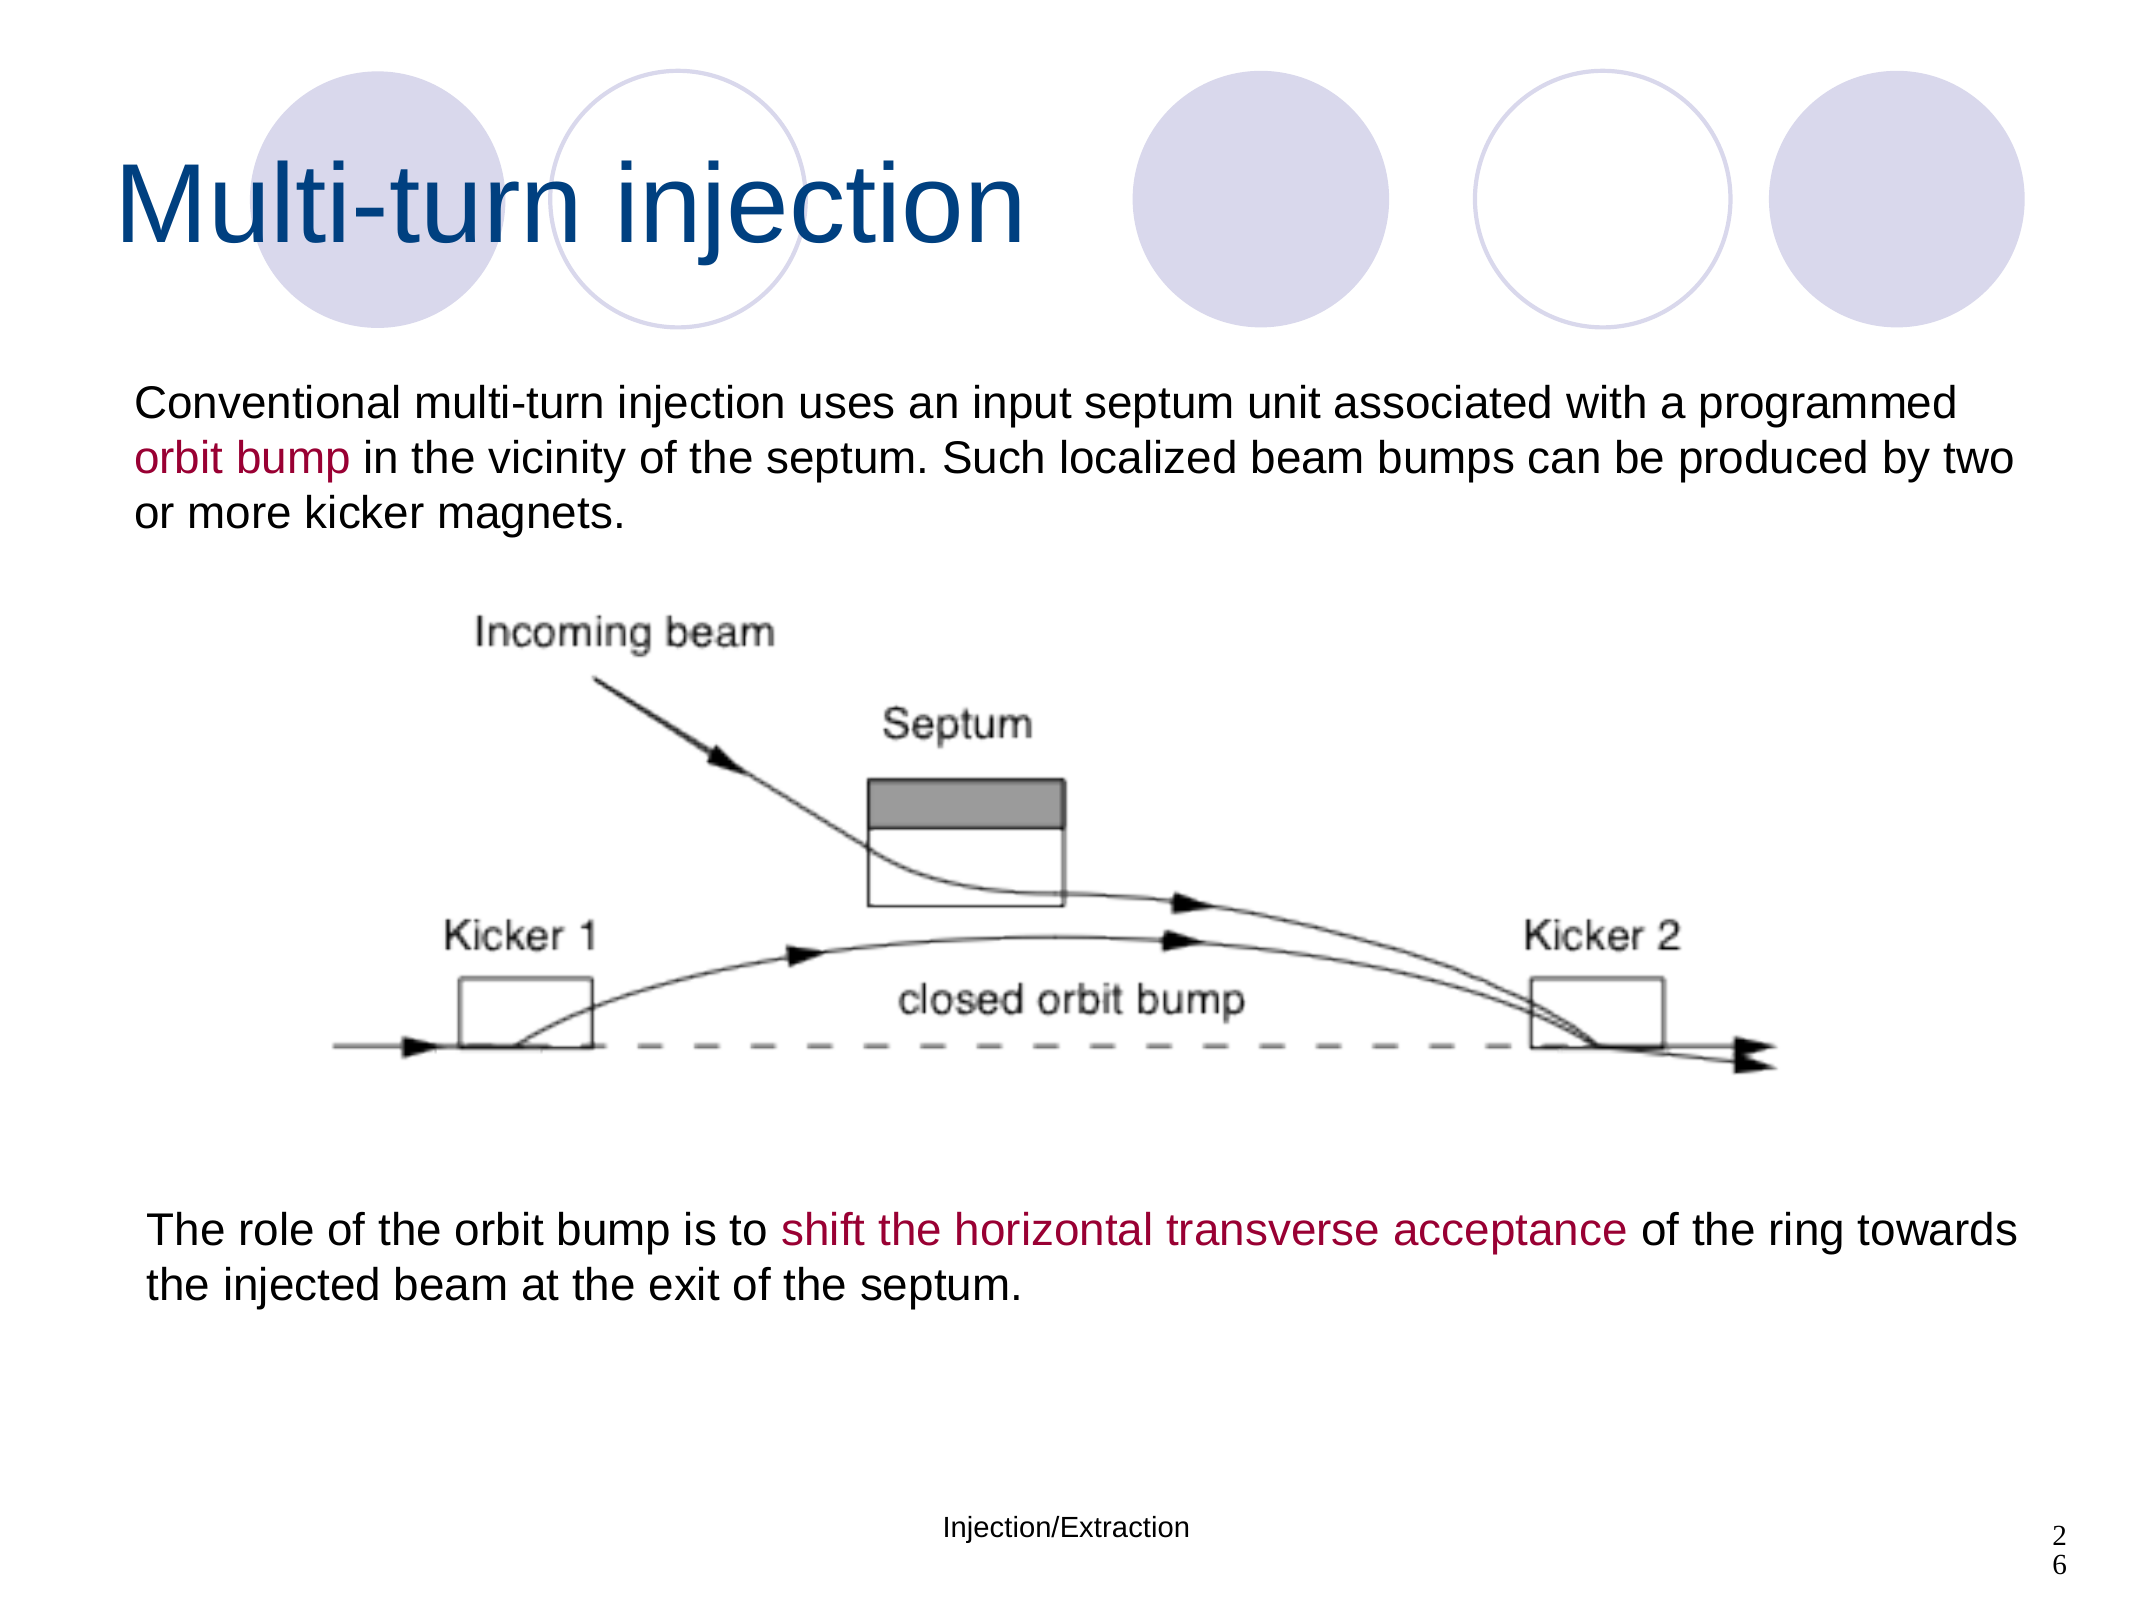

# Multi-turn injection
Conventional multi-turn injection uses an input septum unit associated with a programmed orbit bump in the vicinity of the septum. Such localized beam bumps can be produced by two or more kicker magnets.
The role of the orbit bump is to shift the horizontal transverse acceptance of the ring towards the injected beam at the exit of the septum.
26